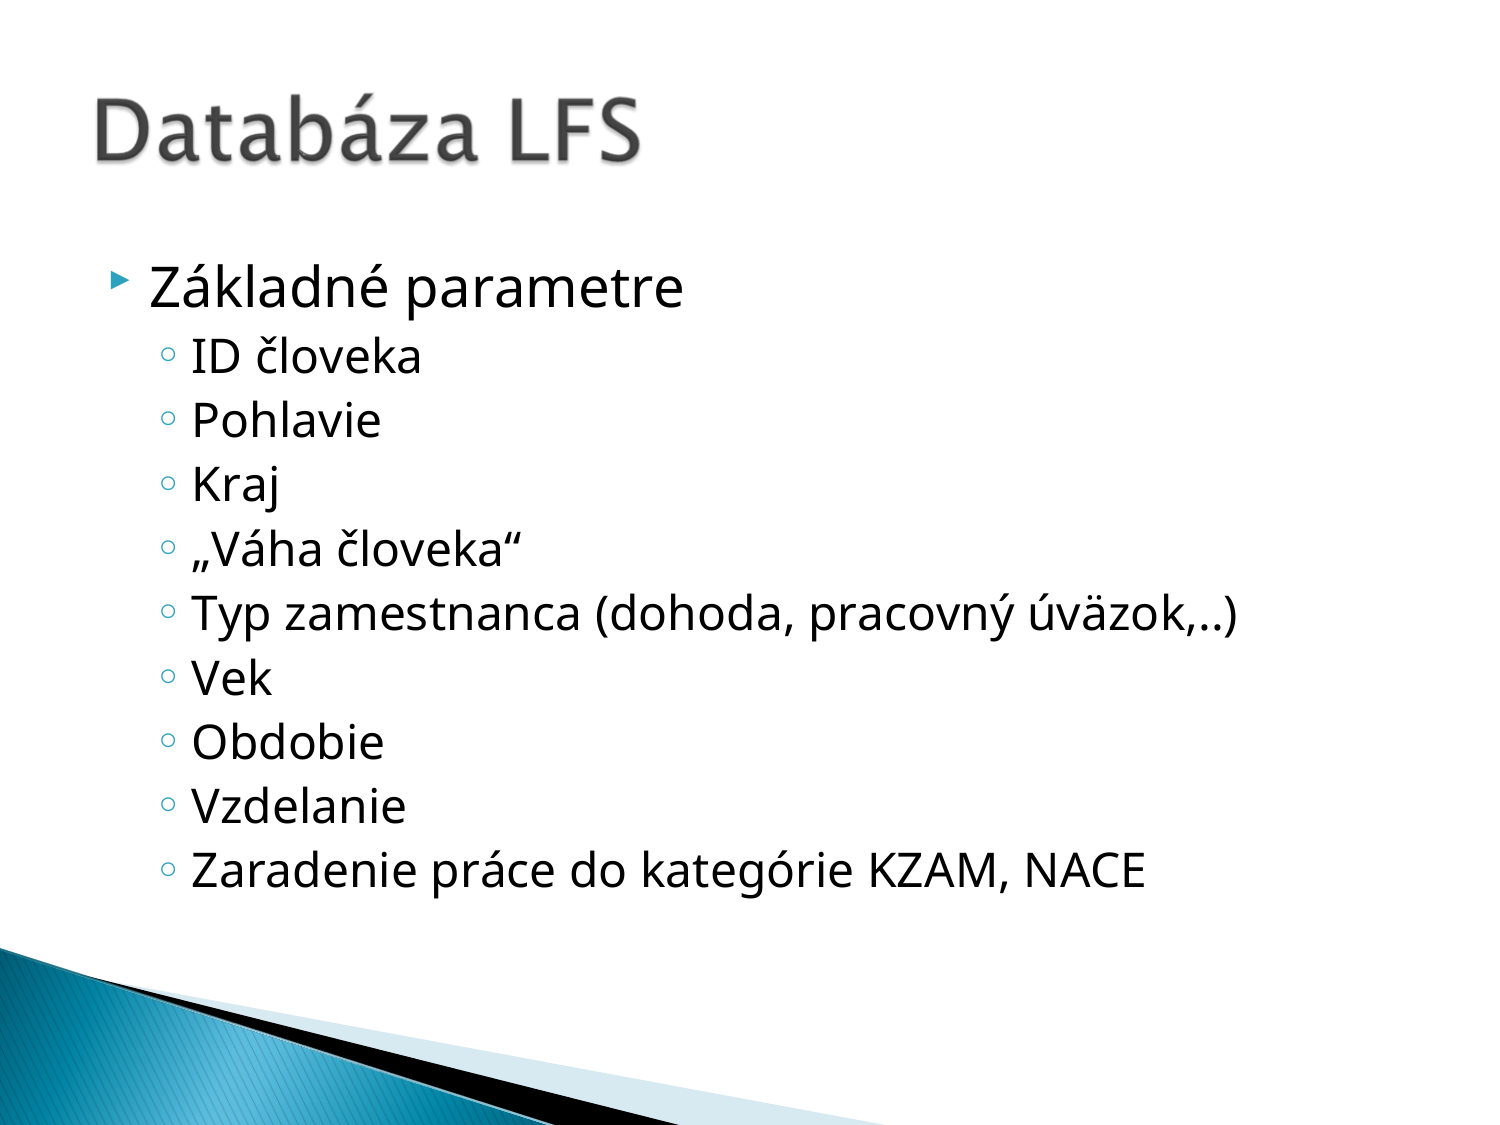

# Základné parametre
ID človeka
Pohlavie
Kraj
„Váha človeka“
Typ zamestnanca (dohoda, pracovný úväzok,..)
Vek
Obdobie
Vzdelanie
Zaradenie práce do kategórie KZAM, NACE